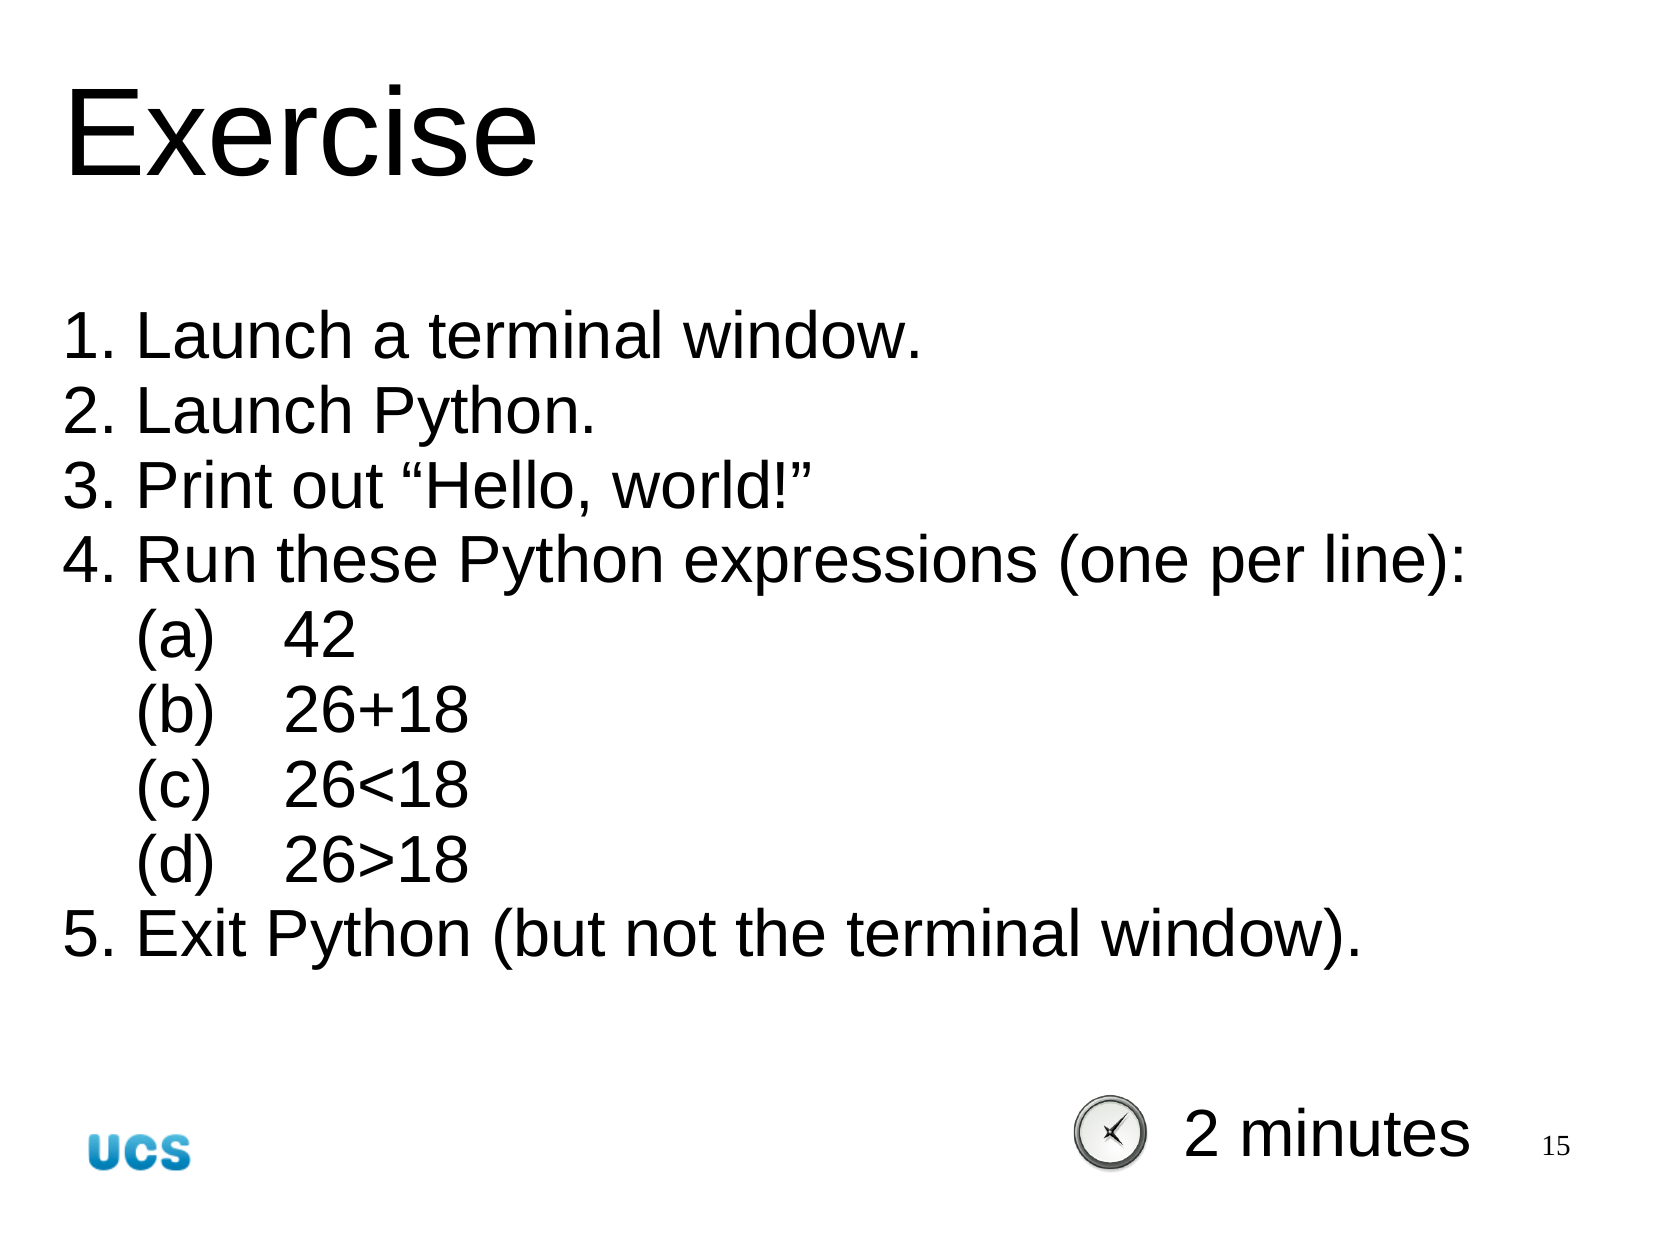

Exercise
1.	Launch a terminal window.
2.	Launch Python.
3.	Print out “Hello, world!”
4.	Run these Python expressions (one per line):
	(a)	42
	(b)	26+18
	(c)	26<18
	(d)	26>18
5. Exit Python (but not the terminal window).
2 minutes
15